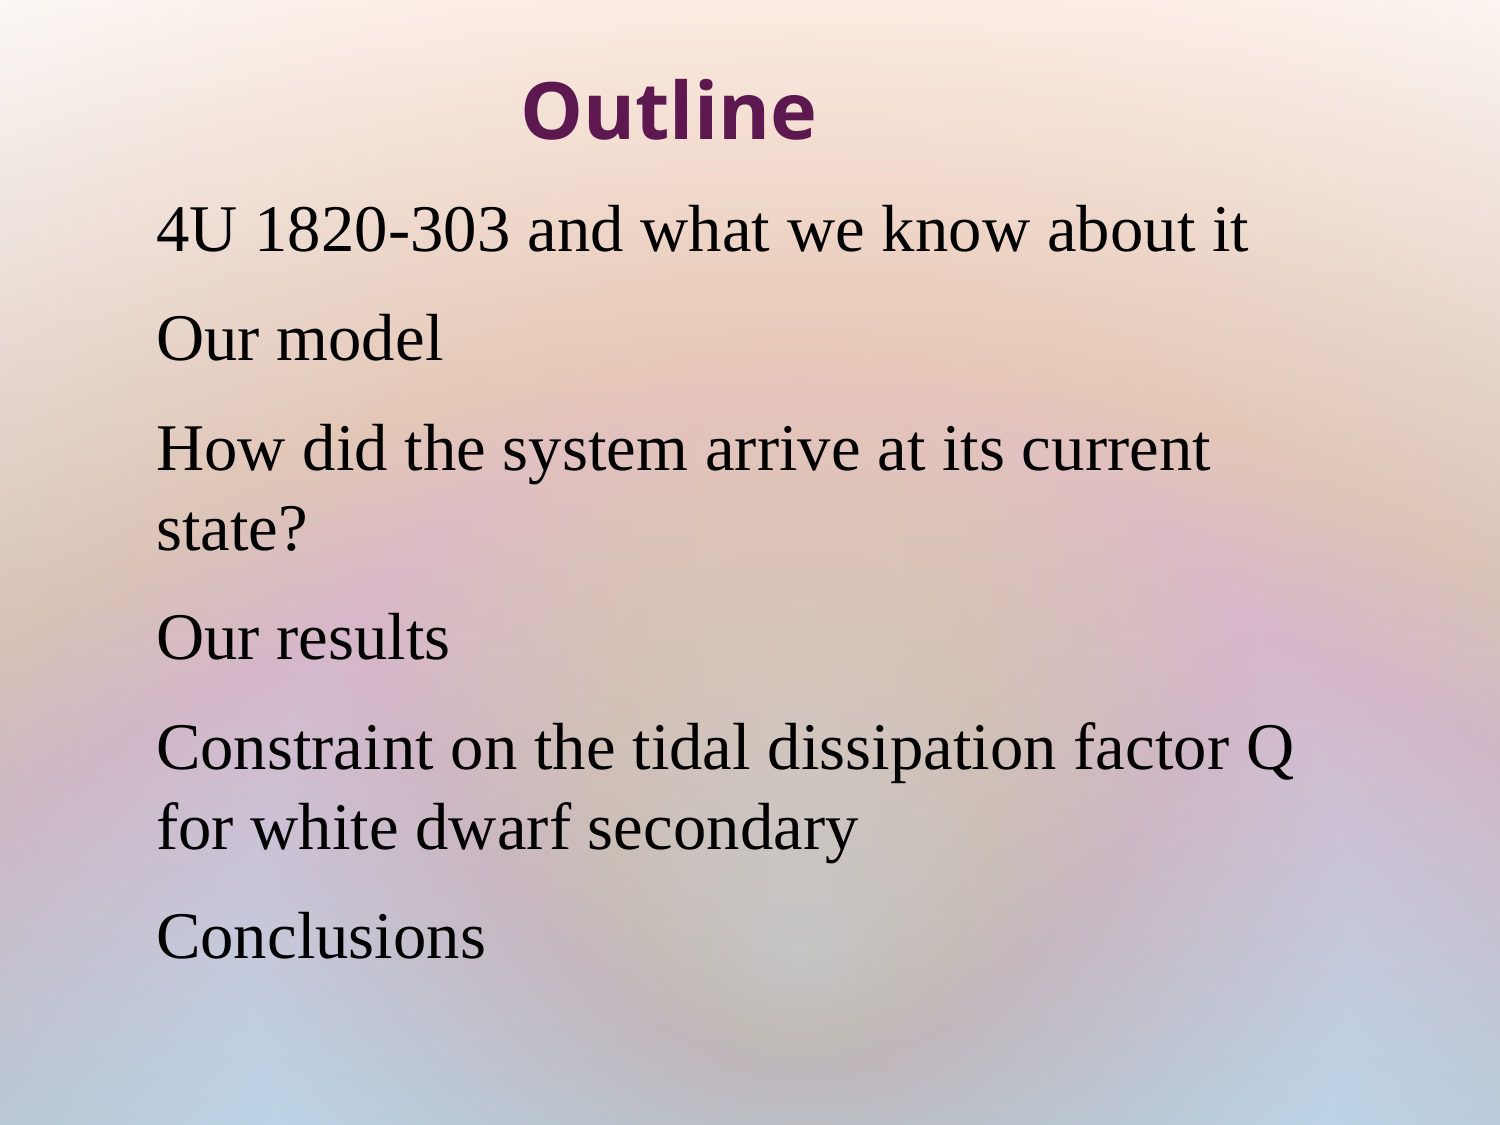

# Outline
4U 1820-303 and what we know about it
Our model
How did the system arrive at its current state?
Our results
Constraint on the tidal dissipation factor Q for white dwarf secondary
Conclusions